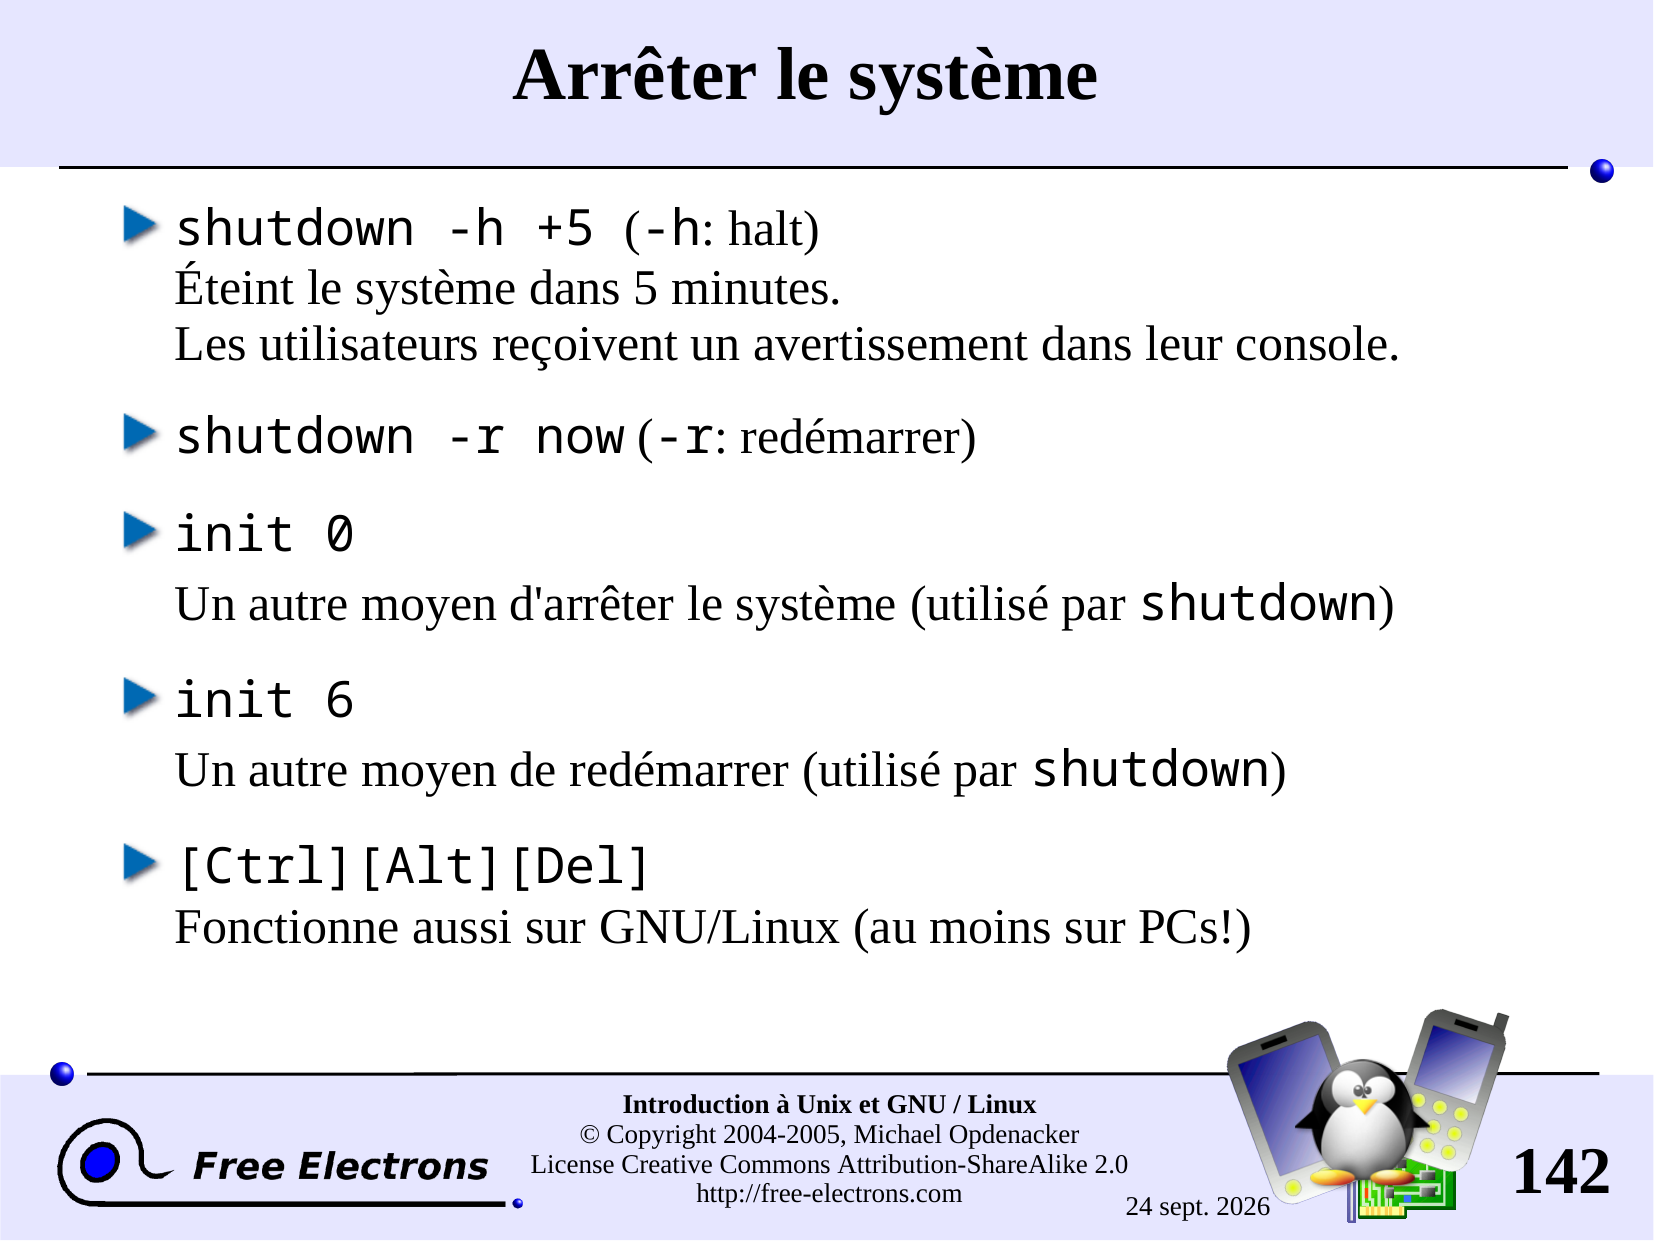

# Arrêter le système
shutdown -h +5 (-h: halt)
Éteint le système dans 5 minutes.
Les utilisateurs reçoivent un avertissement dans leur console.
shutdown -r now (-r: redémarrer)
init 0
Un autre moyen d'arrêter le système (utilisé par shutdown)
init 6
Un autre moyen de redémarrer (utilisé par shutdown)
[Ctrl][Alt][Del]
Fonctionne aussi sur GNU/Linux (au moins sur PCs!)